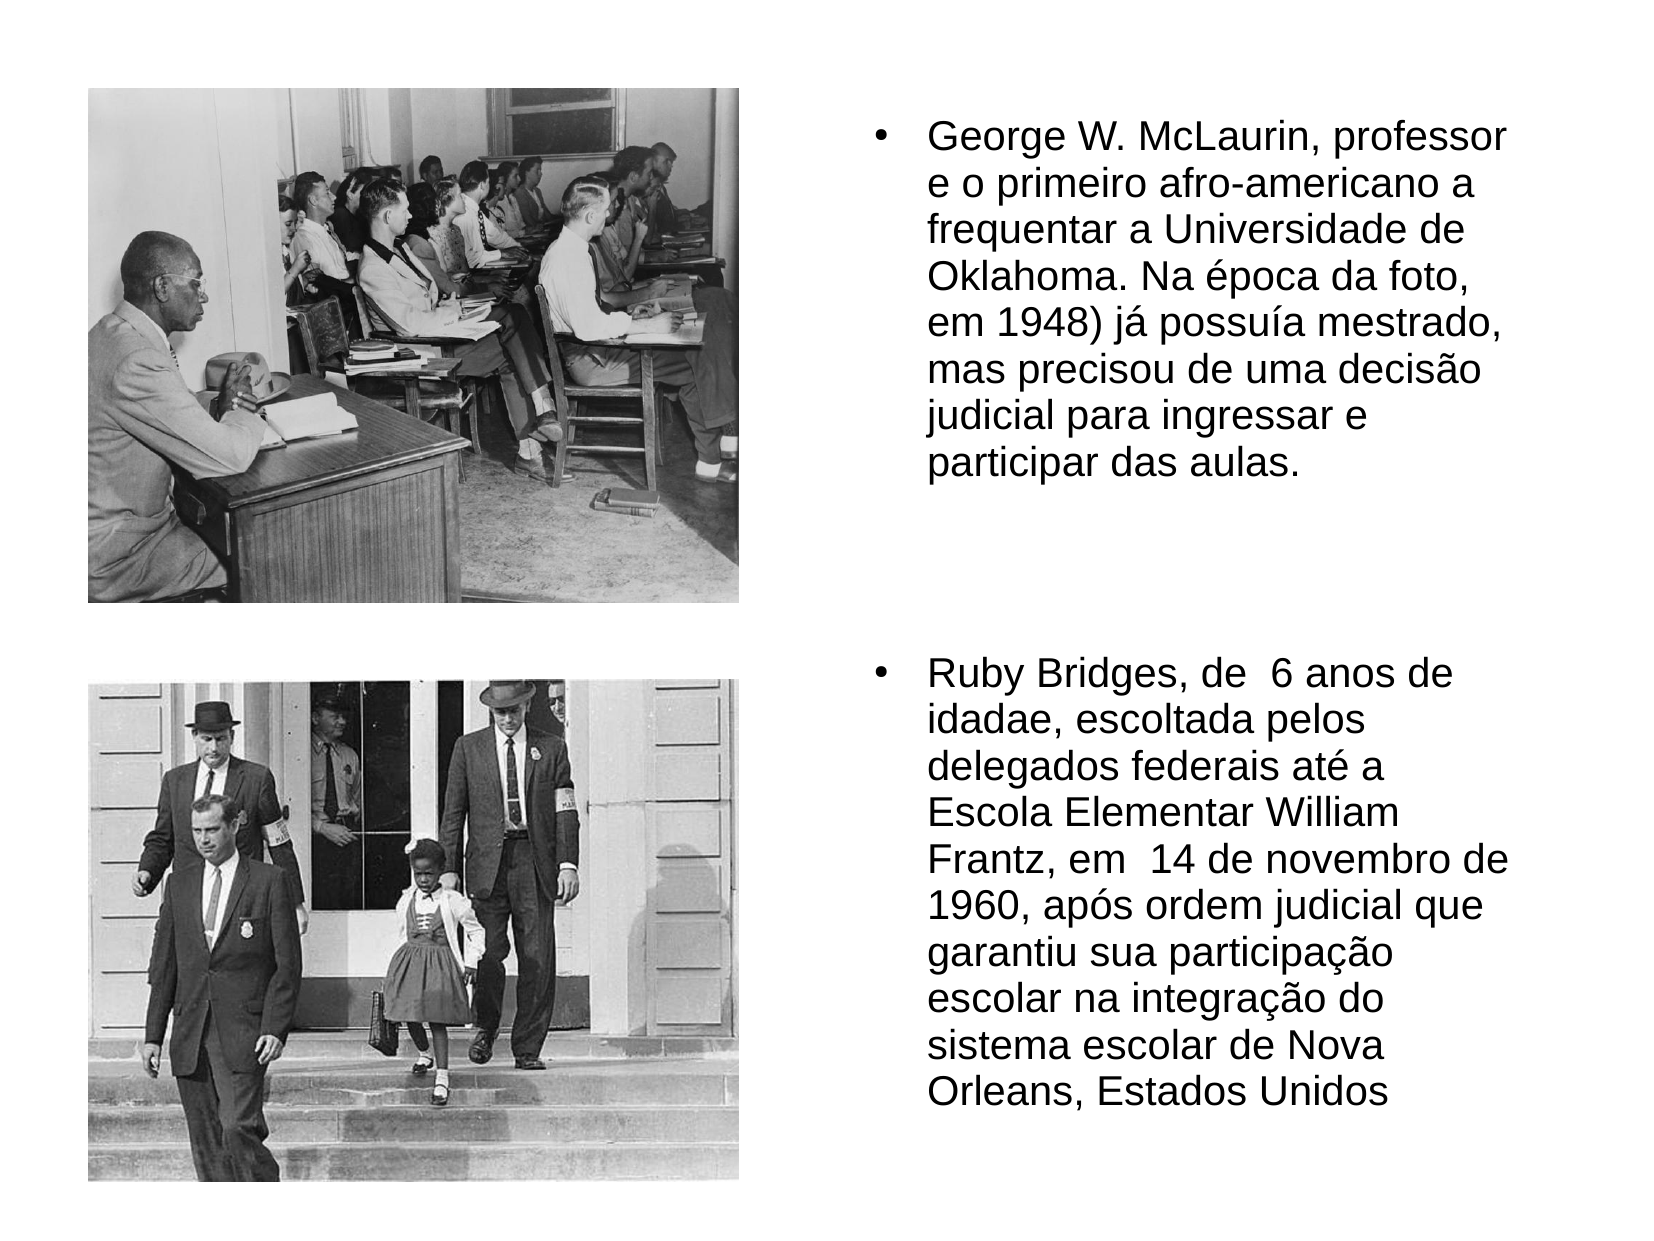

# George W. McLaurin, professor e o primeiro afro-americano a frequentar a Universidade de Oklahoma. Na época da foto, em 1948) já possuía mestrado, mas precisou de uma decisão judicial para ingressar e participar das aulas.
Ruby Bridges, de 6 anos de idadae, escoltada pelos delegados federais até a Escola Elementar William Frantz, em 14 de novembro de 1960, após ordem judicial que garantiu sua participação escolar na integração do sistema escolar de Nova Orleans, Estados Unidos